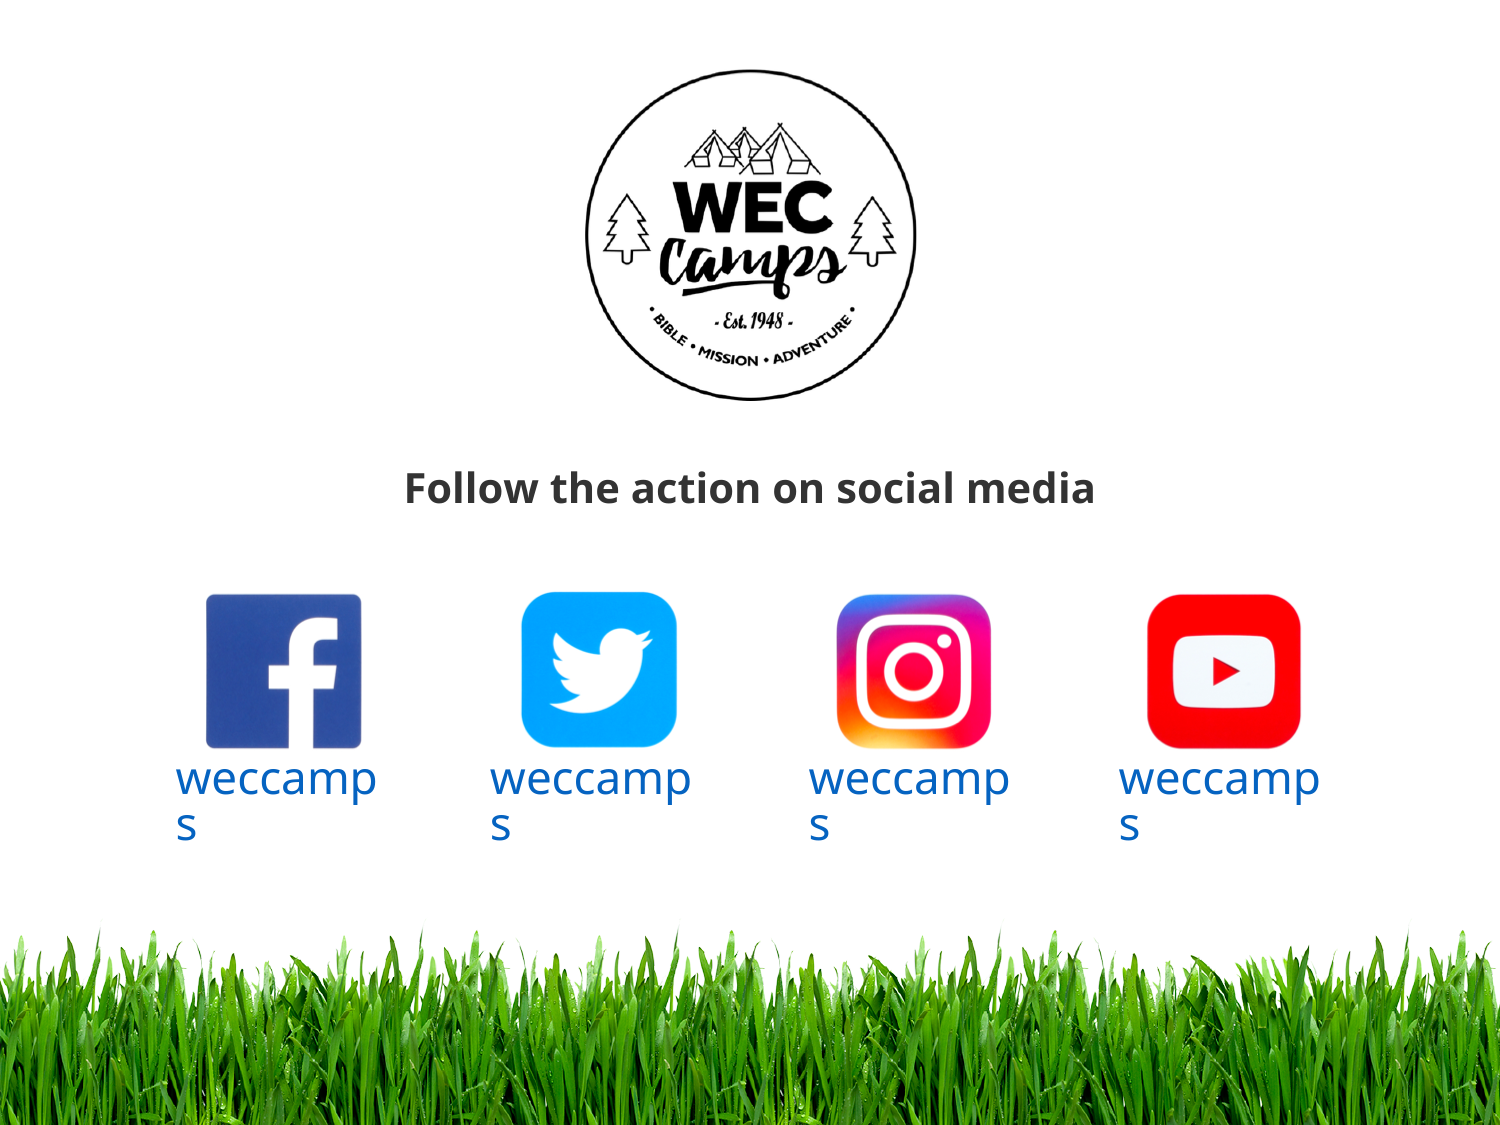

Follow the action on social media
weccamps
weccamps
weccamps
weccamps